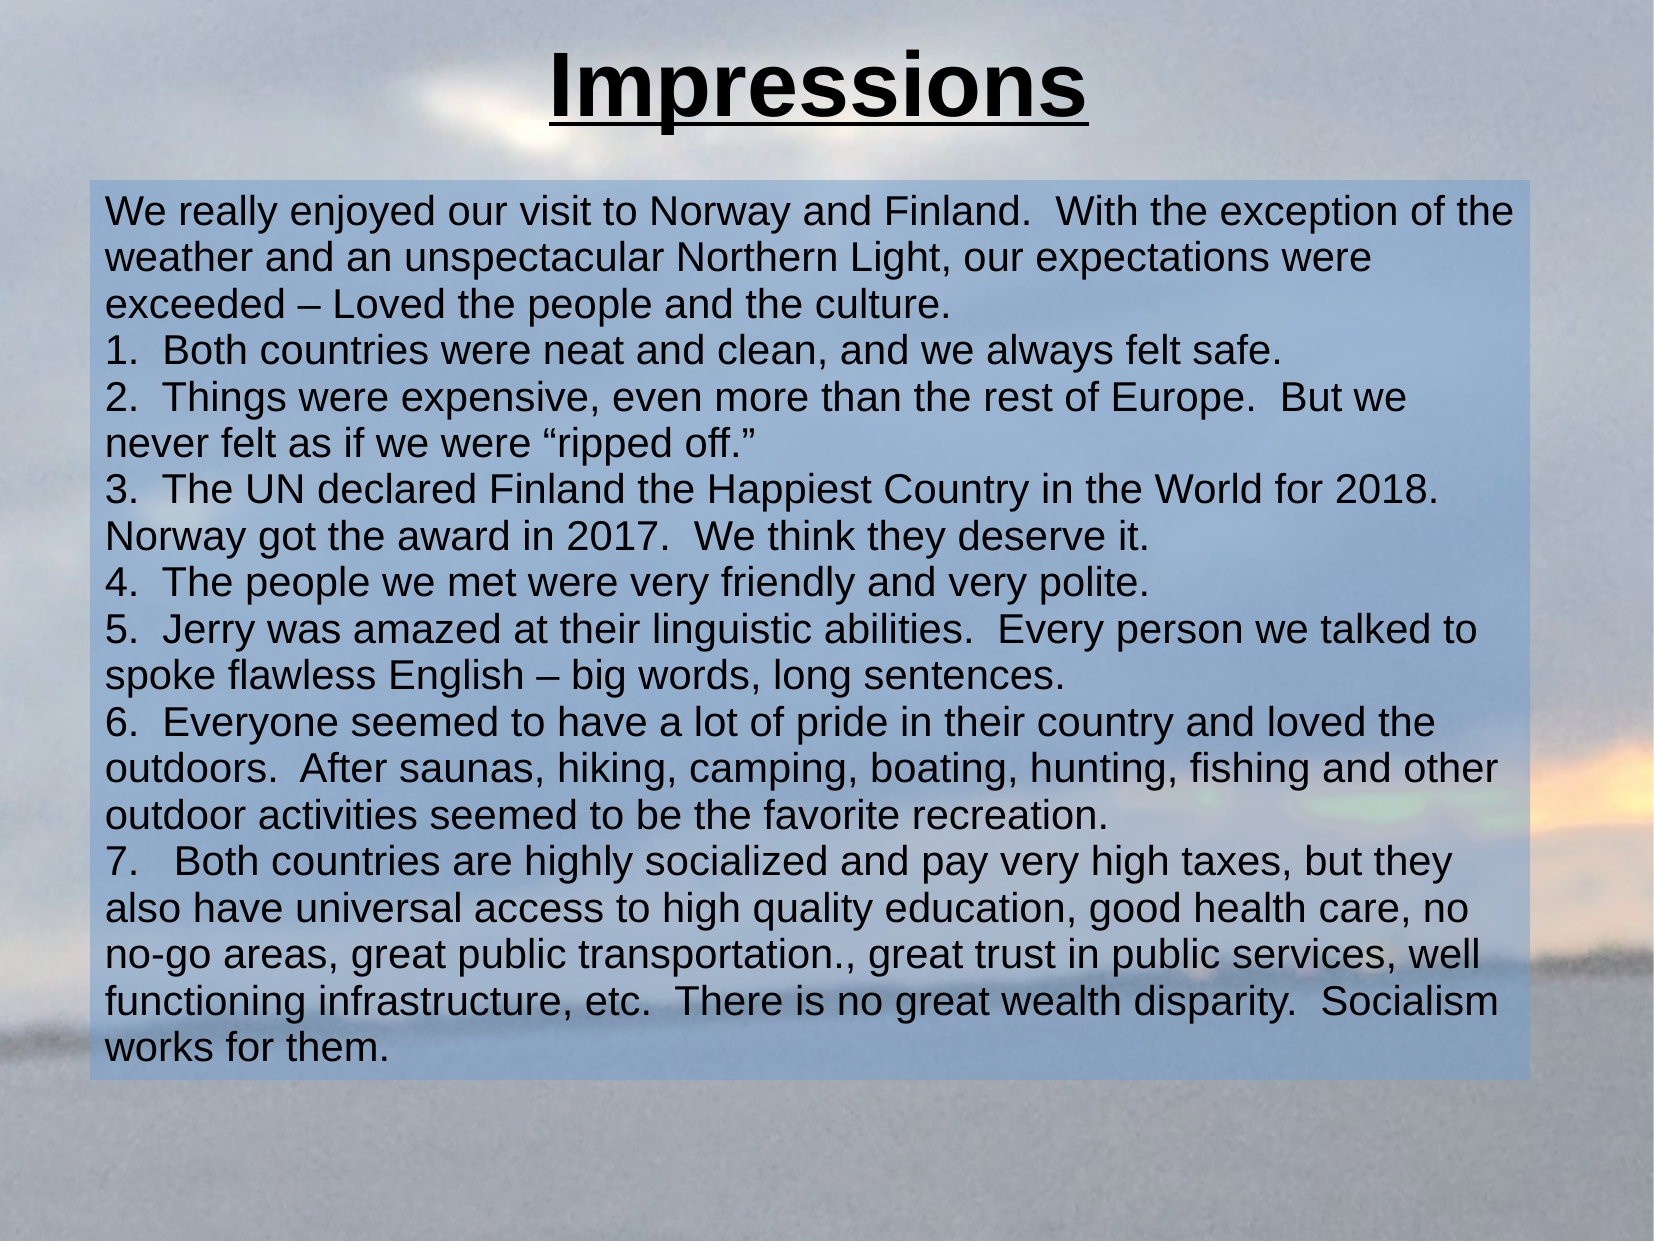

# Impressions
We really enjoyed our visit to Norway and Finland. With the exception of the weather and an unspectacular Northern Light, our expectations were exceeded – Loved the people and the culture.
1. Both countries were neat and clean, and we always felt safe.
2. Things were expensive, even more than the rest of Europe. But we never felt as if we were “ripped off.”
3. The UN declared Finland the Happiest Country in the World for 2018. Norway got the award in 2017. We think they deserve it.
4. The people we met were very friendly and very polite.
5. Jerry was amazed at their linguistic abilities. Every person we talked to spoke flawless English – big words, long sentences.
6. Everyone seemed to have a lot of pride in their country and loved the outdoors. After saunas, hiking, camping, boating, hunting, fishing and other outdoor activities seemed to be the favorite recreation.
7. Both countries are highly socialized and pay very high taxes, but they also have universal access to high quality education, good health care, no no-go areas, great public transportation., great trust in public services, well functioning infrastructure, etc. There is no great wealth disparity. Socialism works for them.